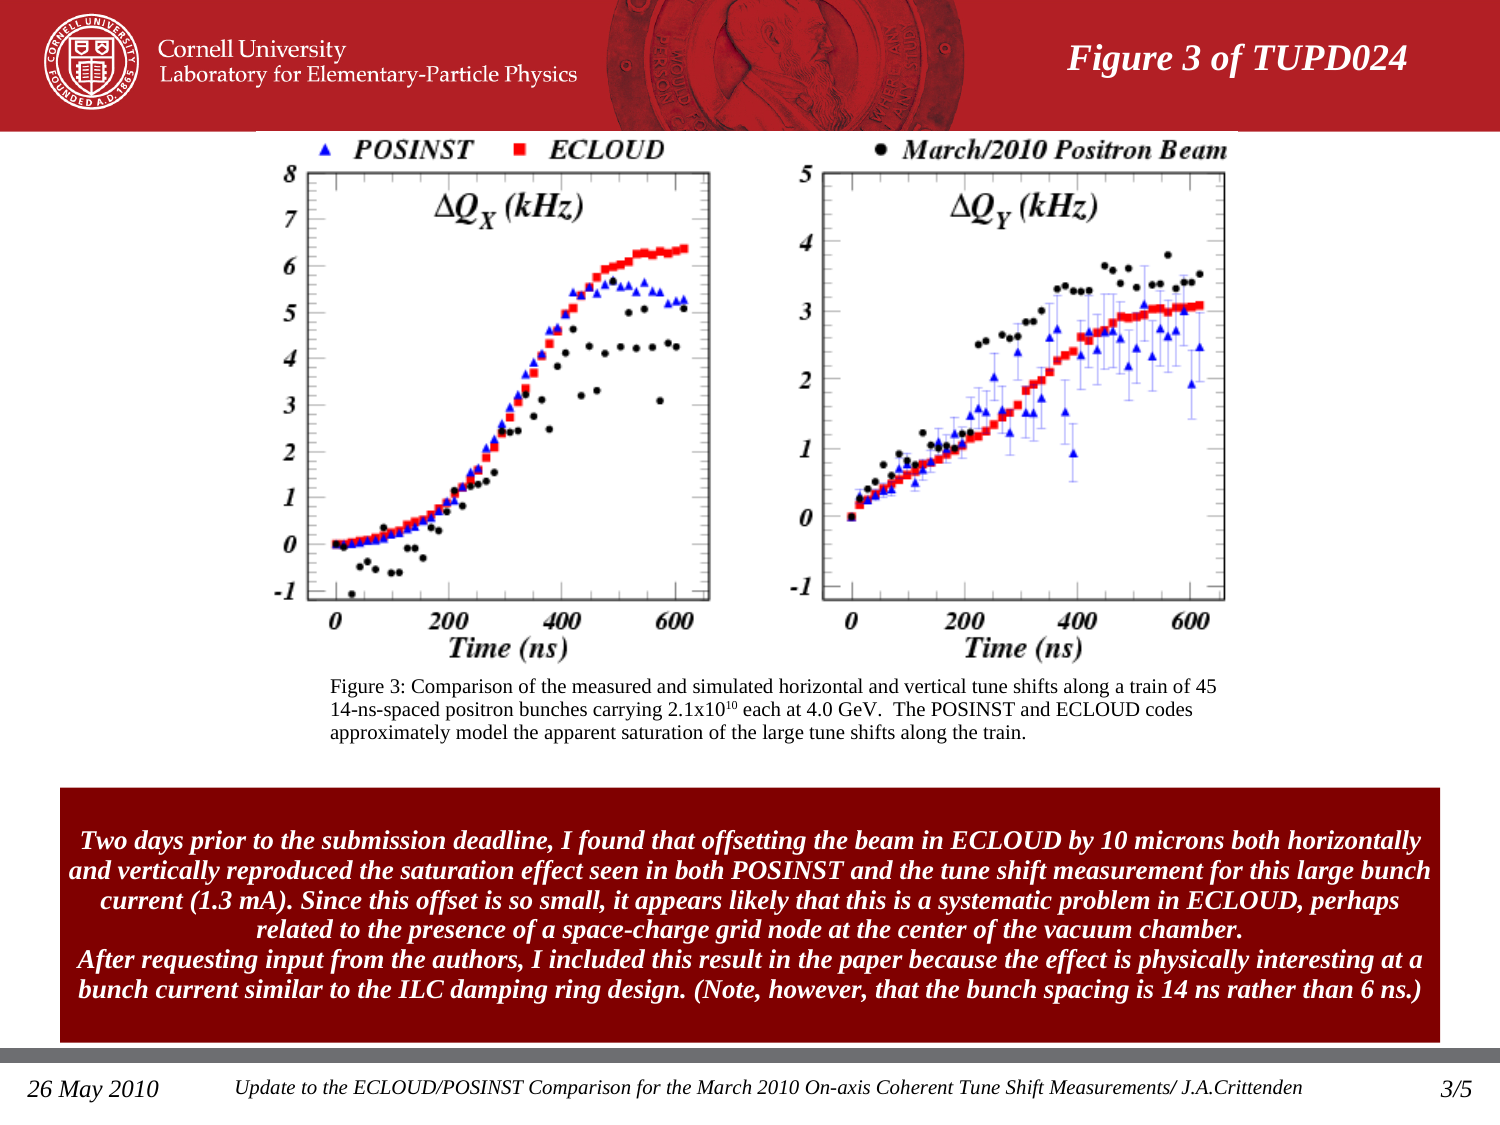

Figure 3 of TUPD024
Figure 3: Comparison of the measured and simulated horizontal and vertical tune shifts along a train of 45
14-ns-spaced positron bunches carrying 2.1x1010 each at 4.0 GeV. The POSINST and ECLOUD codes
approximately model the apparent saturation of the large tune shifts along the train.
Two days prior to the submission deadline, I found that offsetting the beam in ECLOUD by 10 microns both horizontally and vertically reproduced the saturation effect seen in both POSINST and the tune shift measurement for this large bunch current (1.3 mA). Since this offset is so small, it appears likely that this is a systematic problem in ECLOUD, perhaps related to the presence of a space-charge grid node at the center of the vacuum chamber.
After requesting input from the authors, I included this result in the paper because the effect is physically interesting at a bunch current similar to the ILC damping ring design. (Note, however, that the bunch spacing is 14 ns rather than 6 ns.)